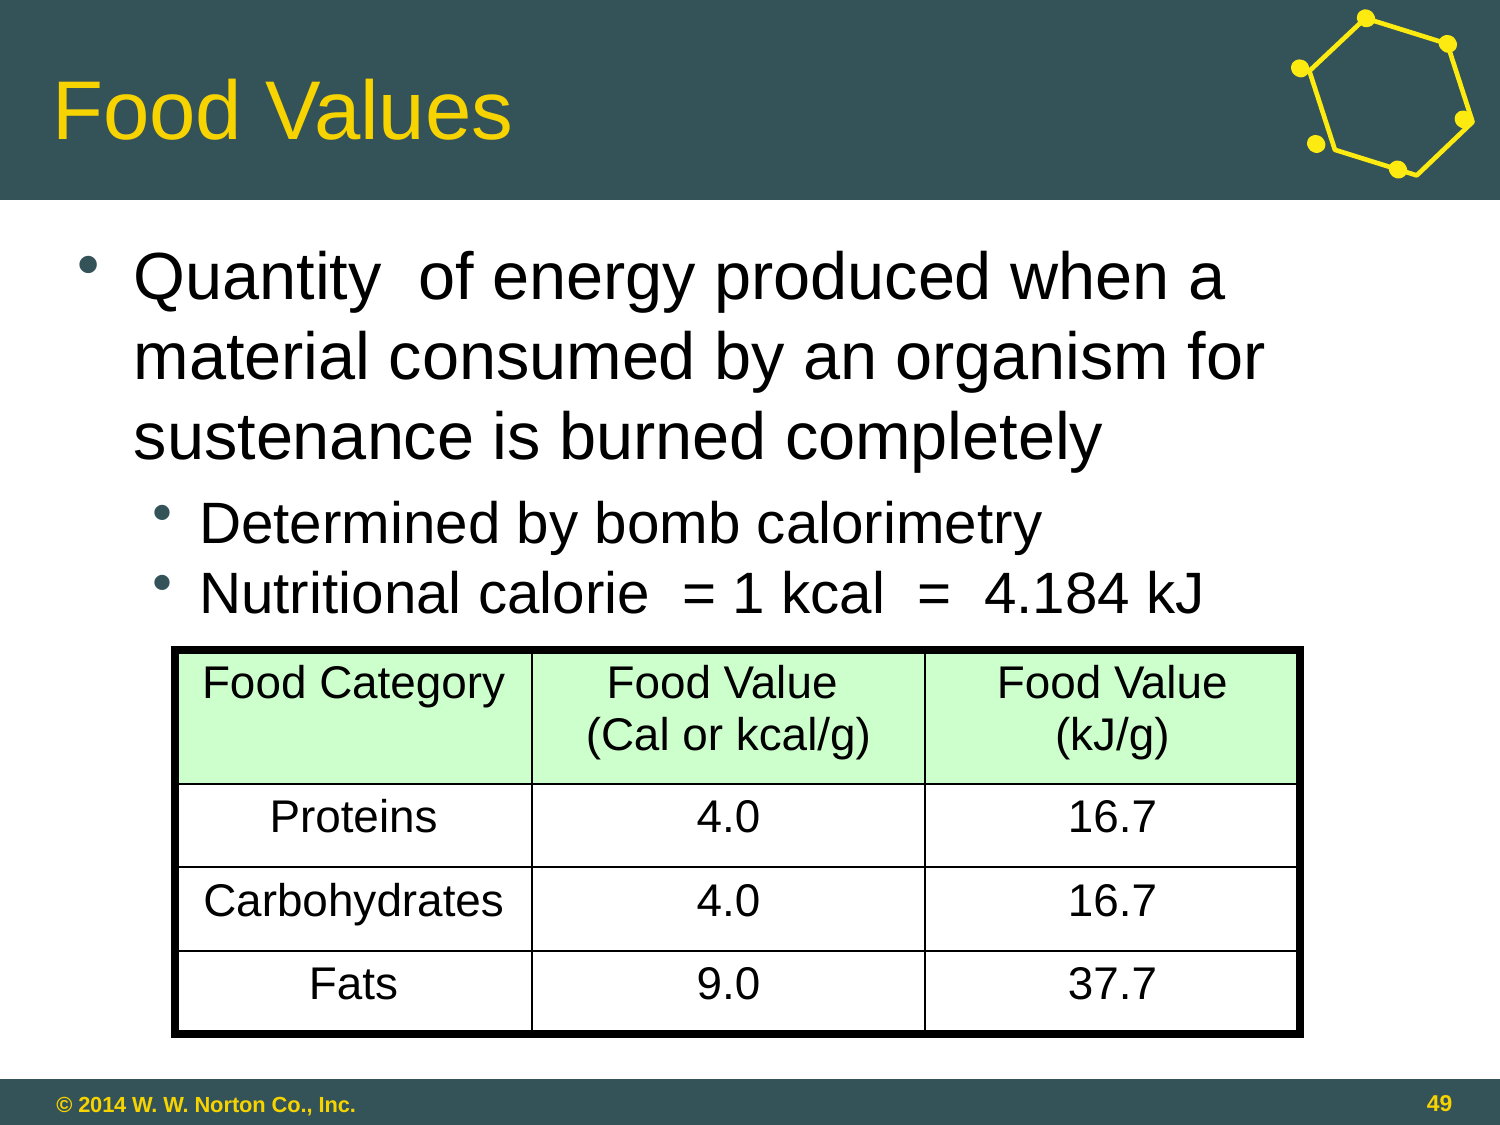

# Food Values
Quantity of energy produced when a material consumed by an organism for sustenance is burned completely
Determined by bomb calorimetry
Nutritional calorie = 1 kcal = 4.184 kJ
| Food Category | Food Value (Cal or kcal/g) | Food Value (kJ/g) |
| --- | --- | --- |
| Proteins | 4.0 | 16.7 |
| Carbohydrates | 4.0 | 16.7 |
| Fats | 9.0 | 37.7 |